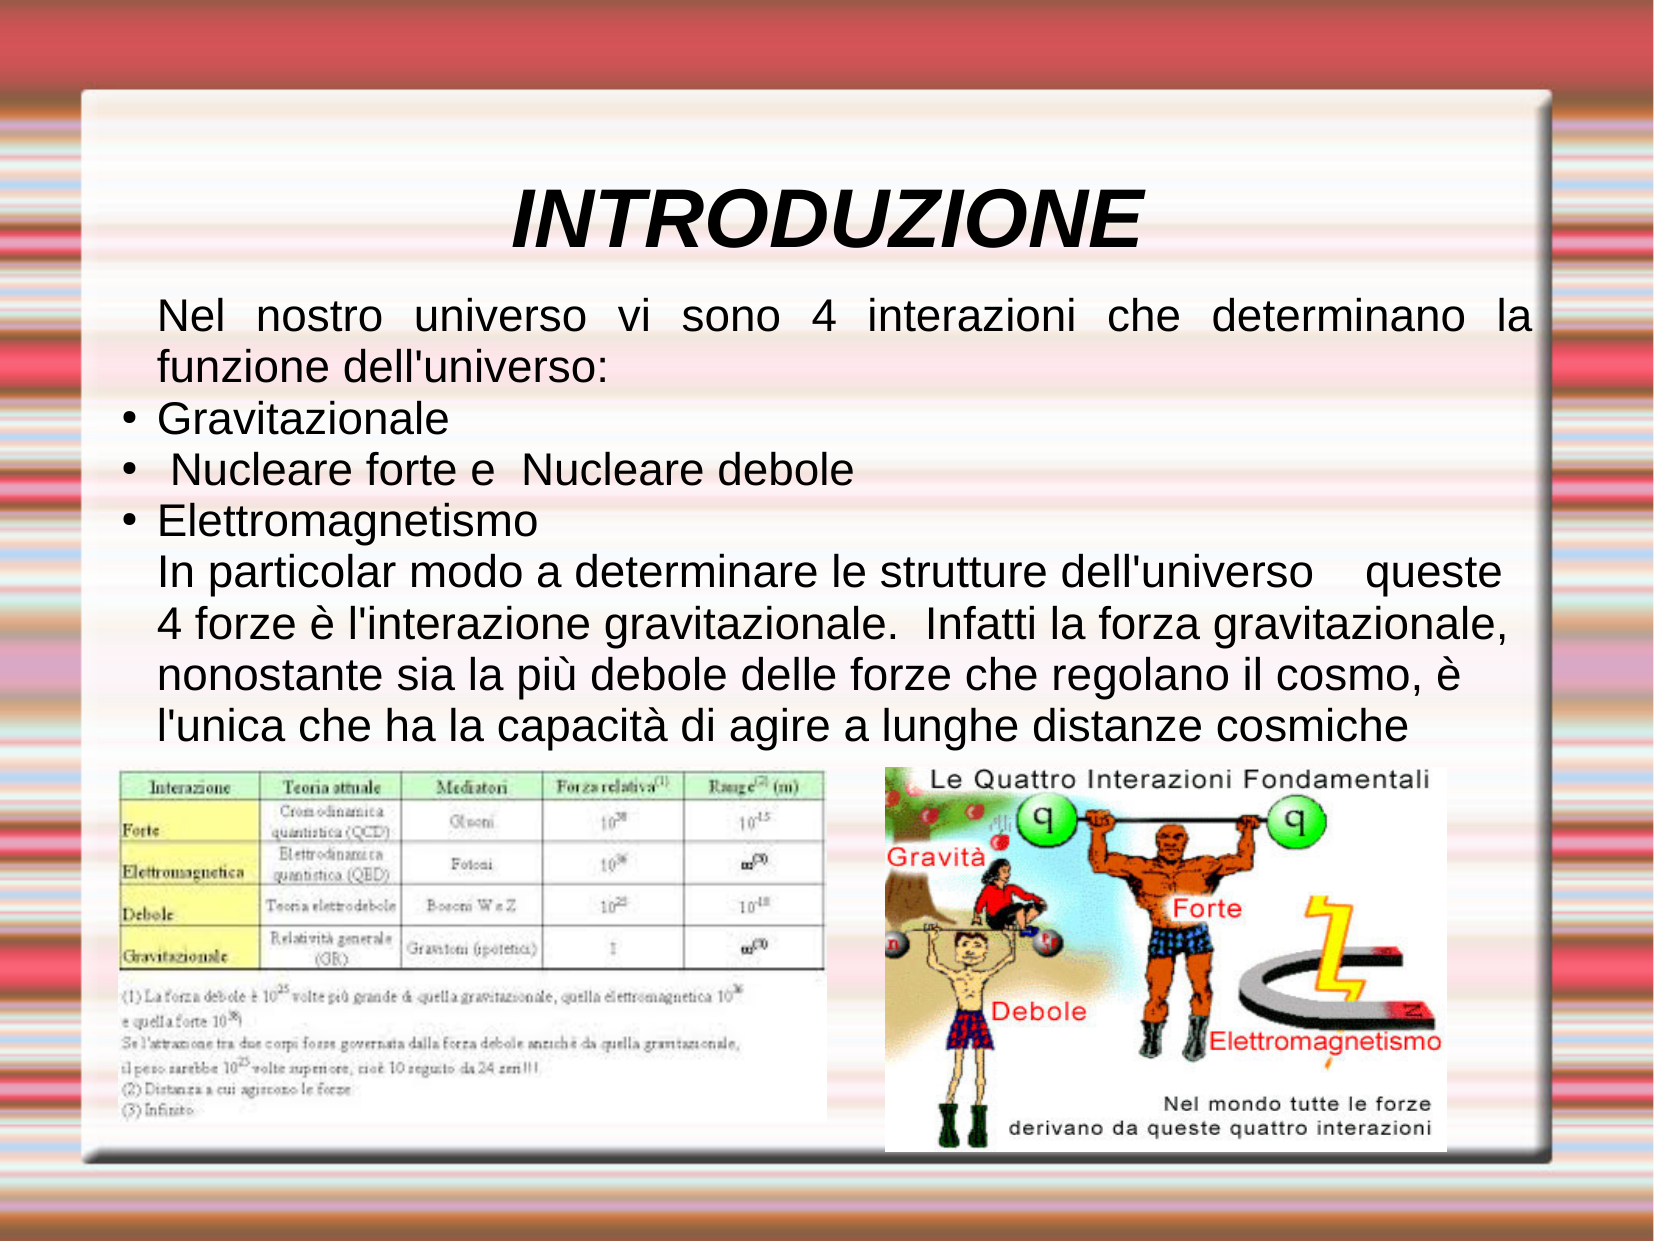

# INTRODUZIONE
Nel nostro universo vi sono 4 interazioni che determinano la funzione dell'universo:
Gravitazionale
 Nucleare forte e Nucleare debole
Elettromagnetismo
In particolar modo a determinare le strutture dell'universo queste 4 forze è l'interazione gravitazionale. Infatti la forza gravitazionale, nonostante sia la più debole delle forze che regolano il cosmo, è l'unica che ha la capacità di agire a lunghe distanze cosmiche